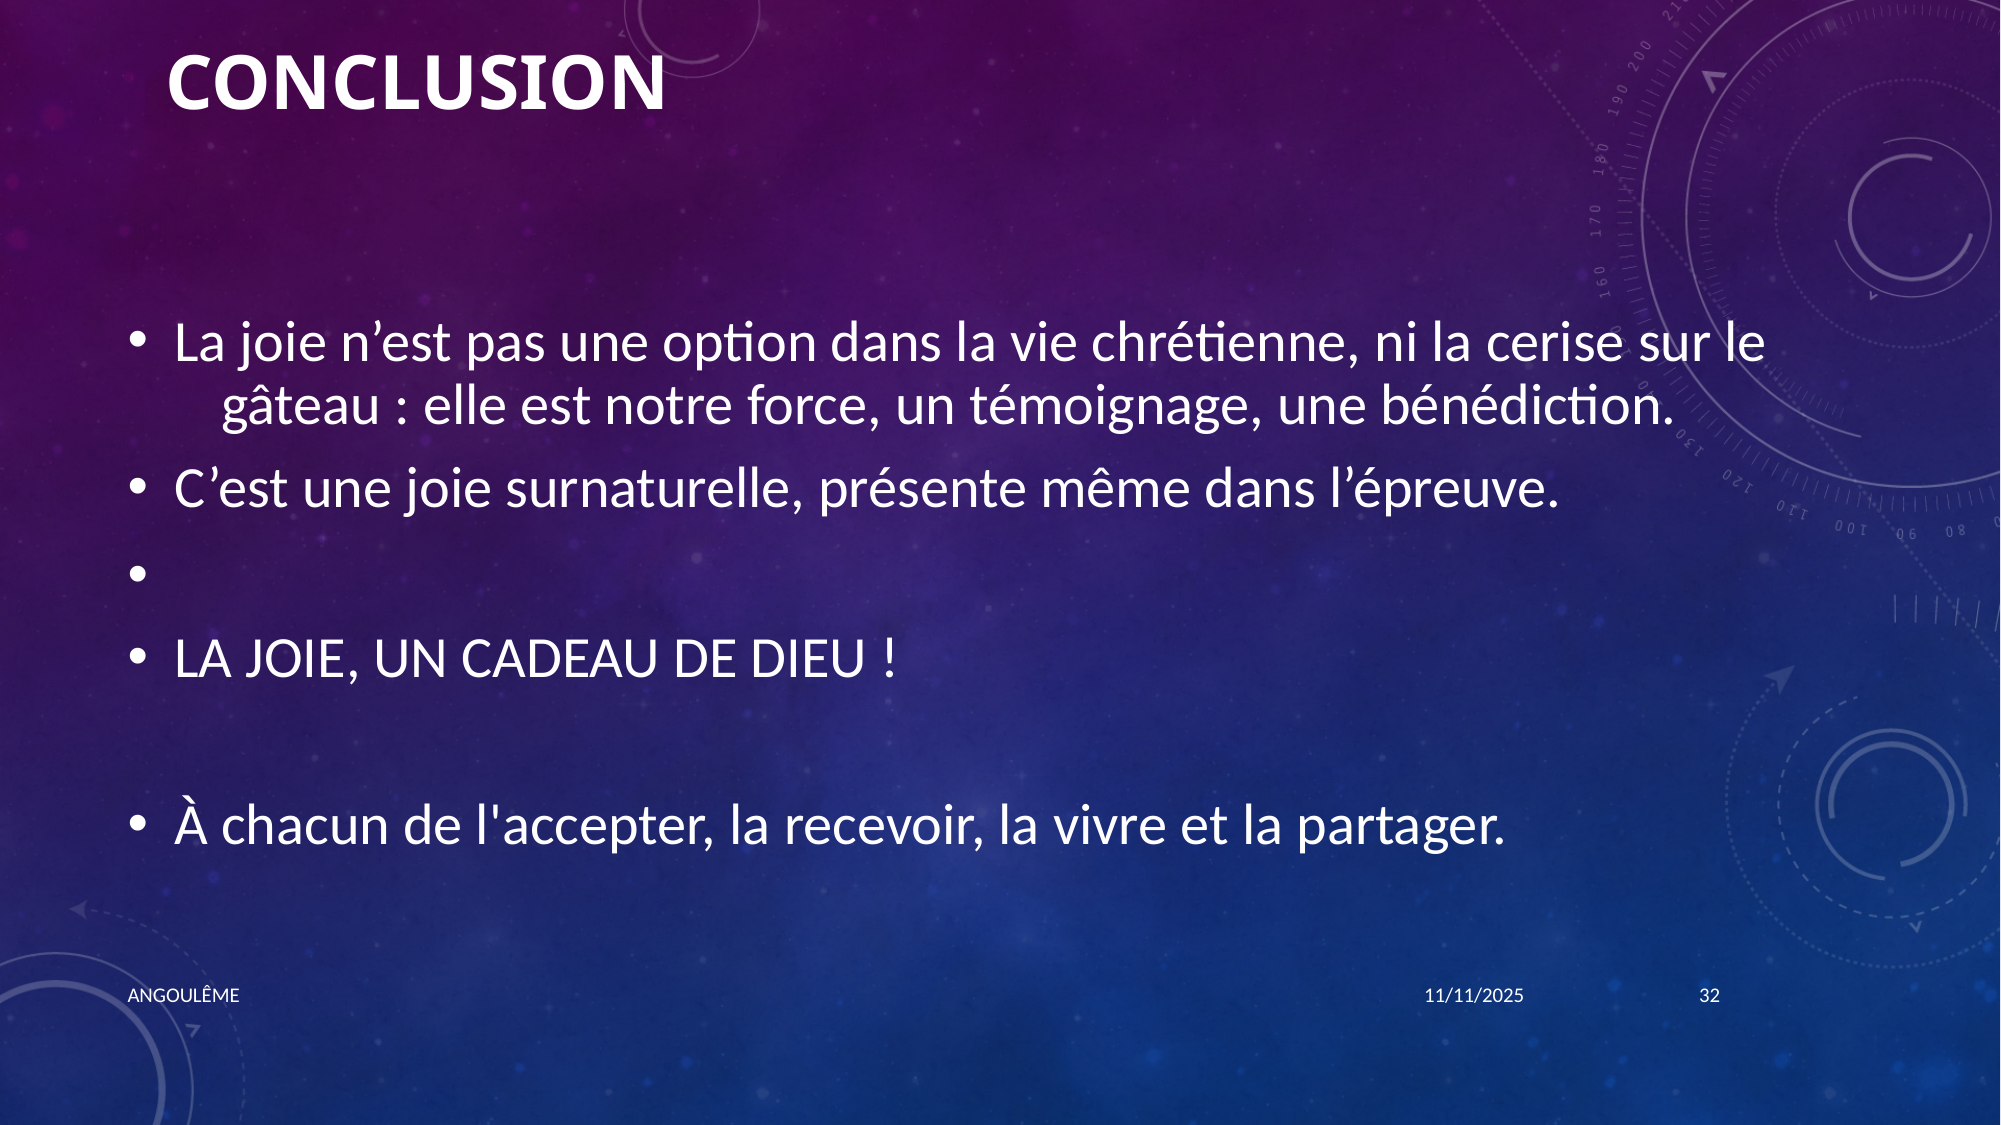

# CONCLUSION
La joie n’est pas une option dans la vie chrétienne, ni la cerise sur le gâteau : elle est notre force, un témoignage, une bénédiction.
C’est une joie surnaturelle, présente même dans l’épreuve.
LA JOIE, UN CADEAU DE DIEU !
À chacun de l'accepter, la recevoir, la vivre et la partager.
ANGOULÊME
11/11/2025